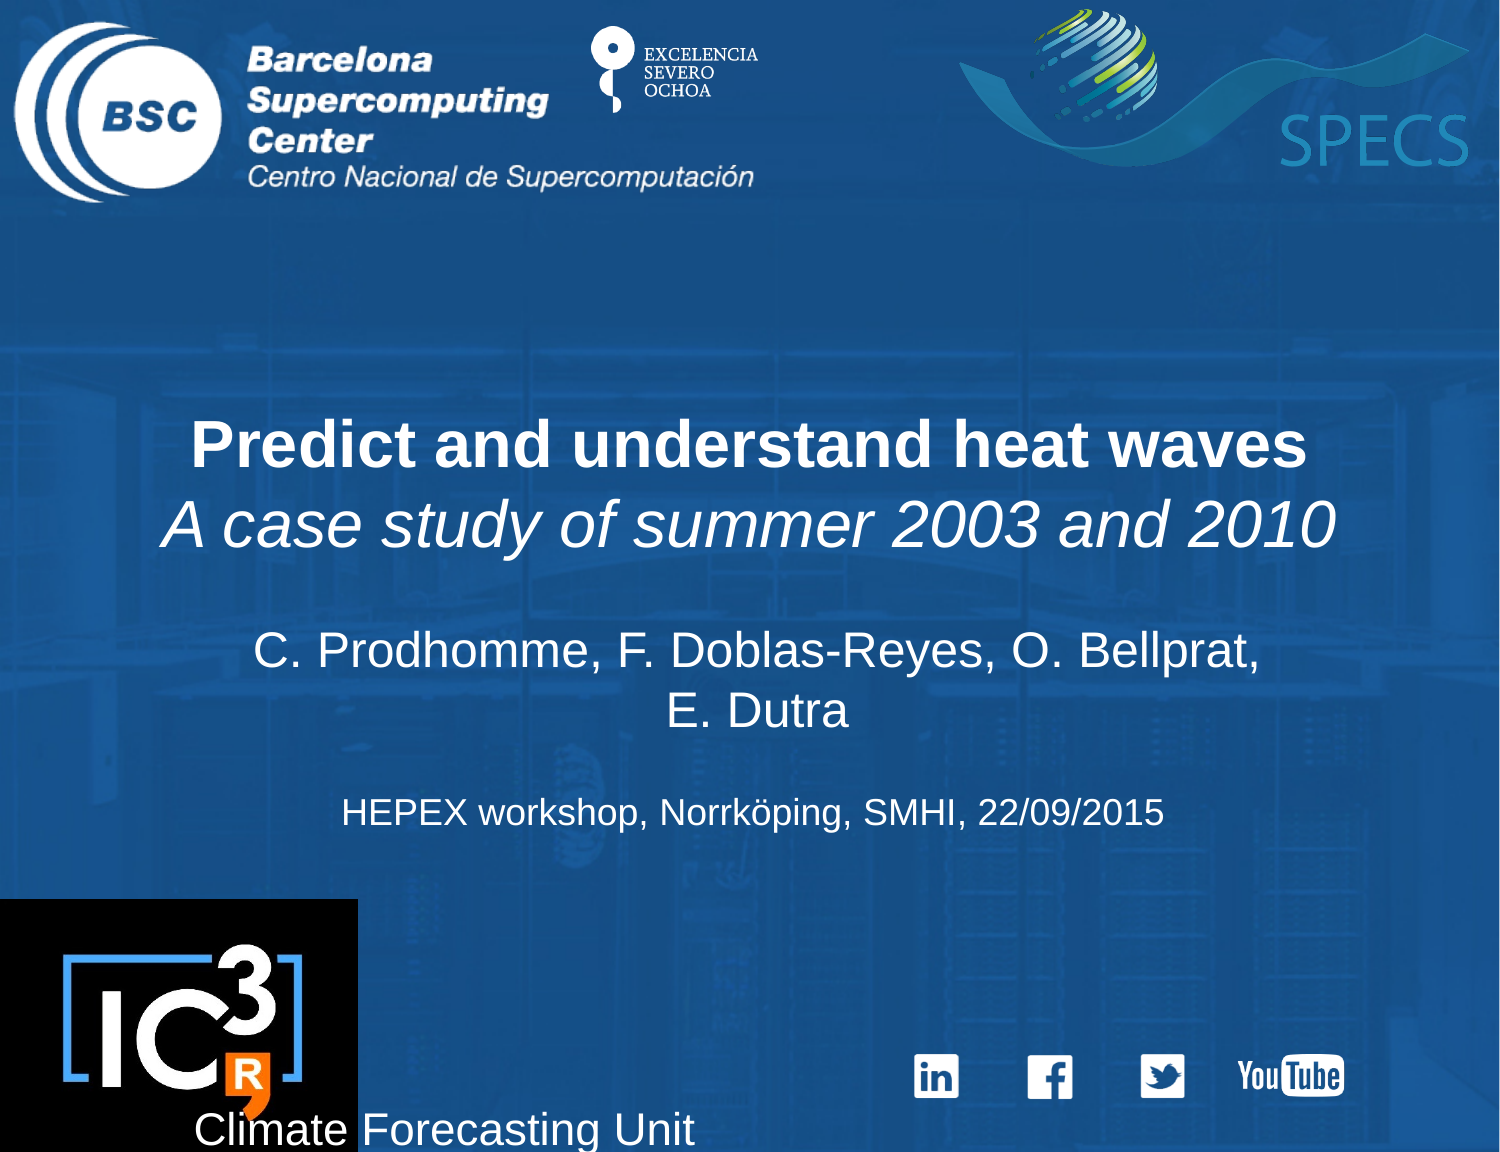

Predict and understand heat waves
A case study of summer 2003 and 2010
C. Prodhomme, F. Doblas-Reyes, O. Bellprat, E. Dutra
HEPEX workshop, Norrköping, SMHI, 22/09/2015